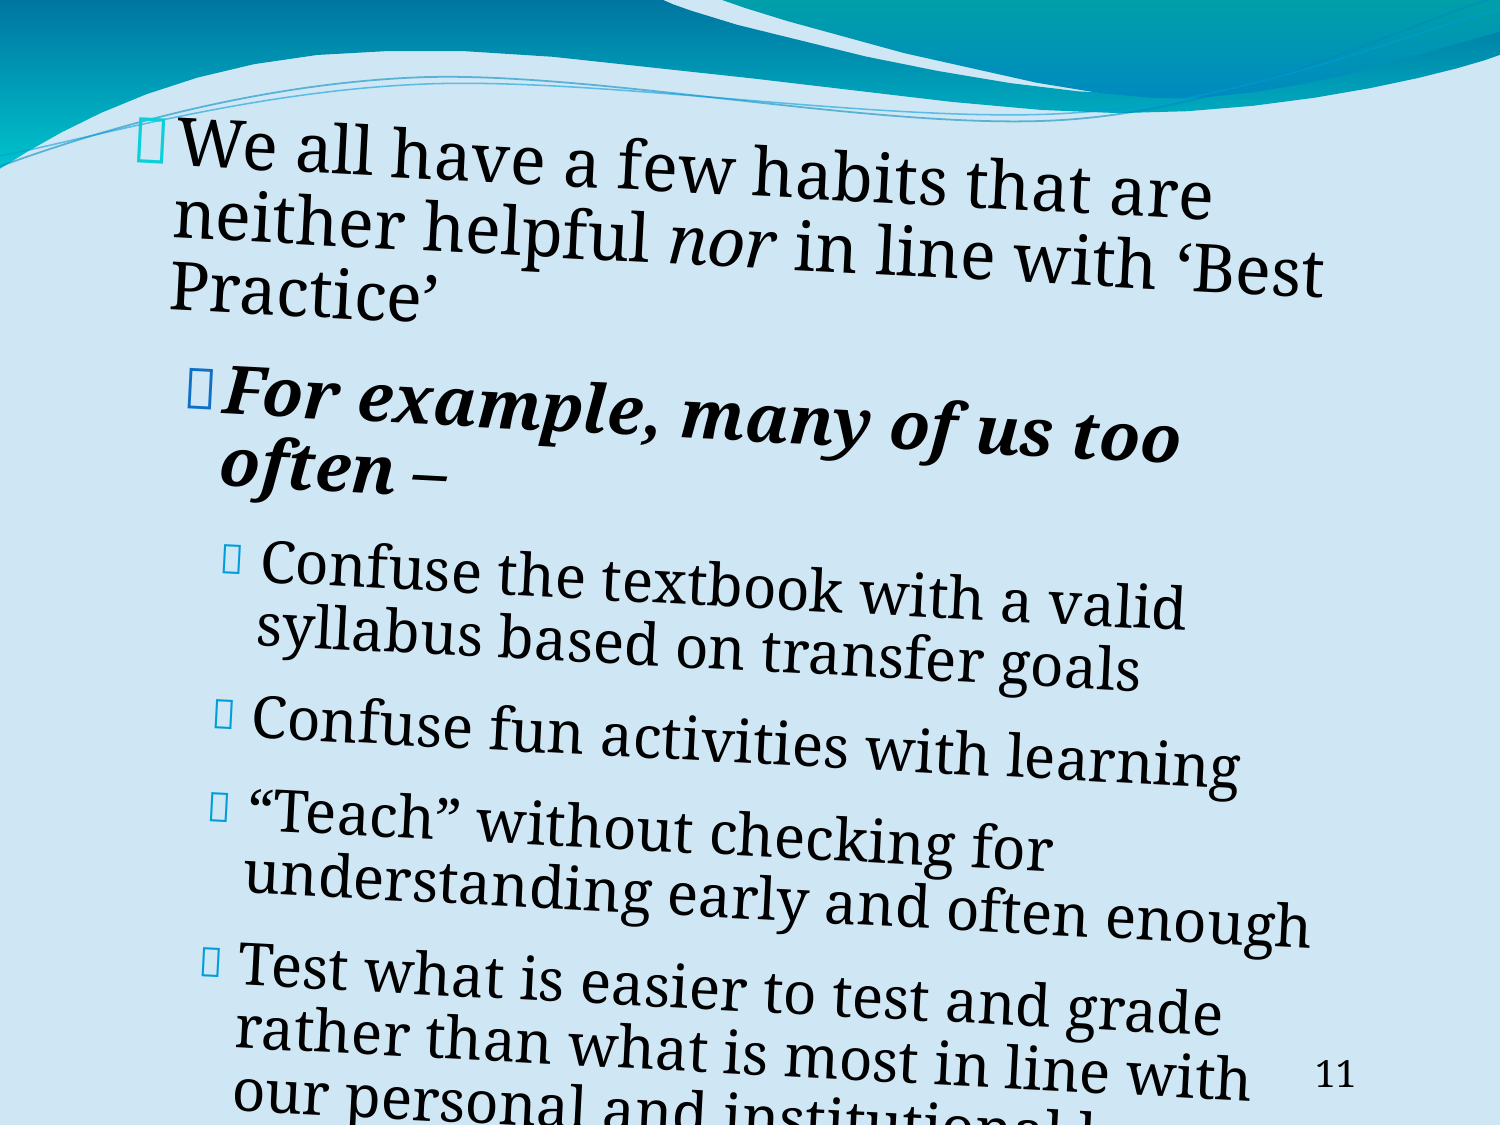

#
We all have a few habits that are neither helpful nor in line with ‘Best Practice’
For example, many of us too often –
Confuse the textbook with a valid syllabus based on transfer goals
Confuse fun activities with learning
“Teach” without checking for understanding early and often enough
Test what is easier to test and grade rather than what is most in line with our personal and institutional long-term goals